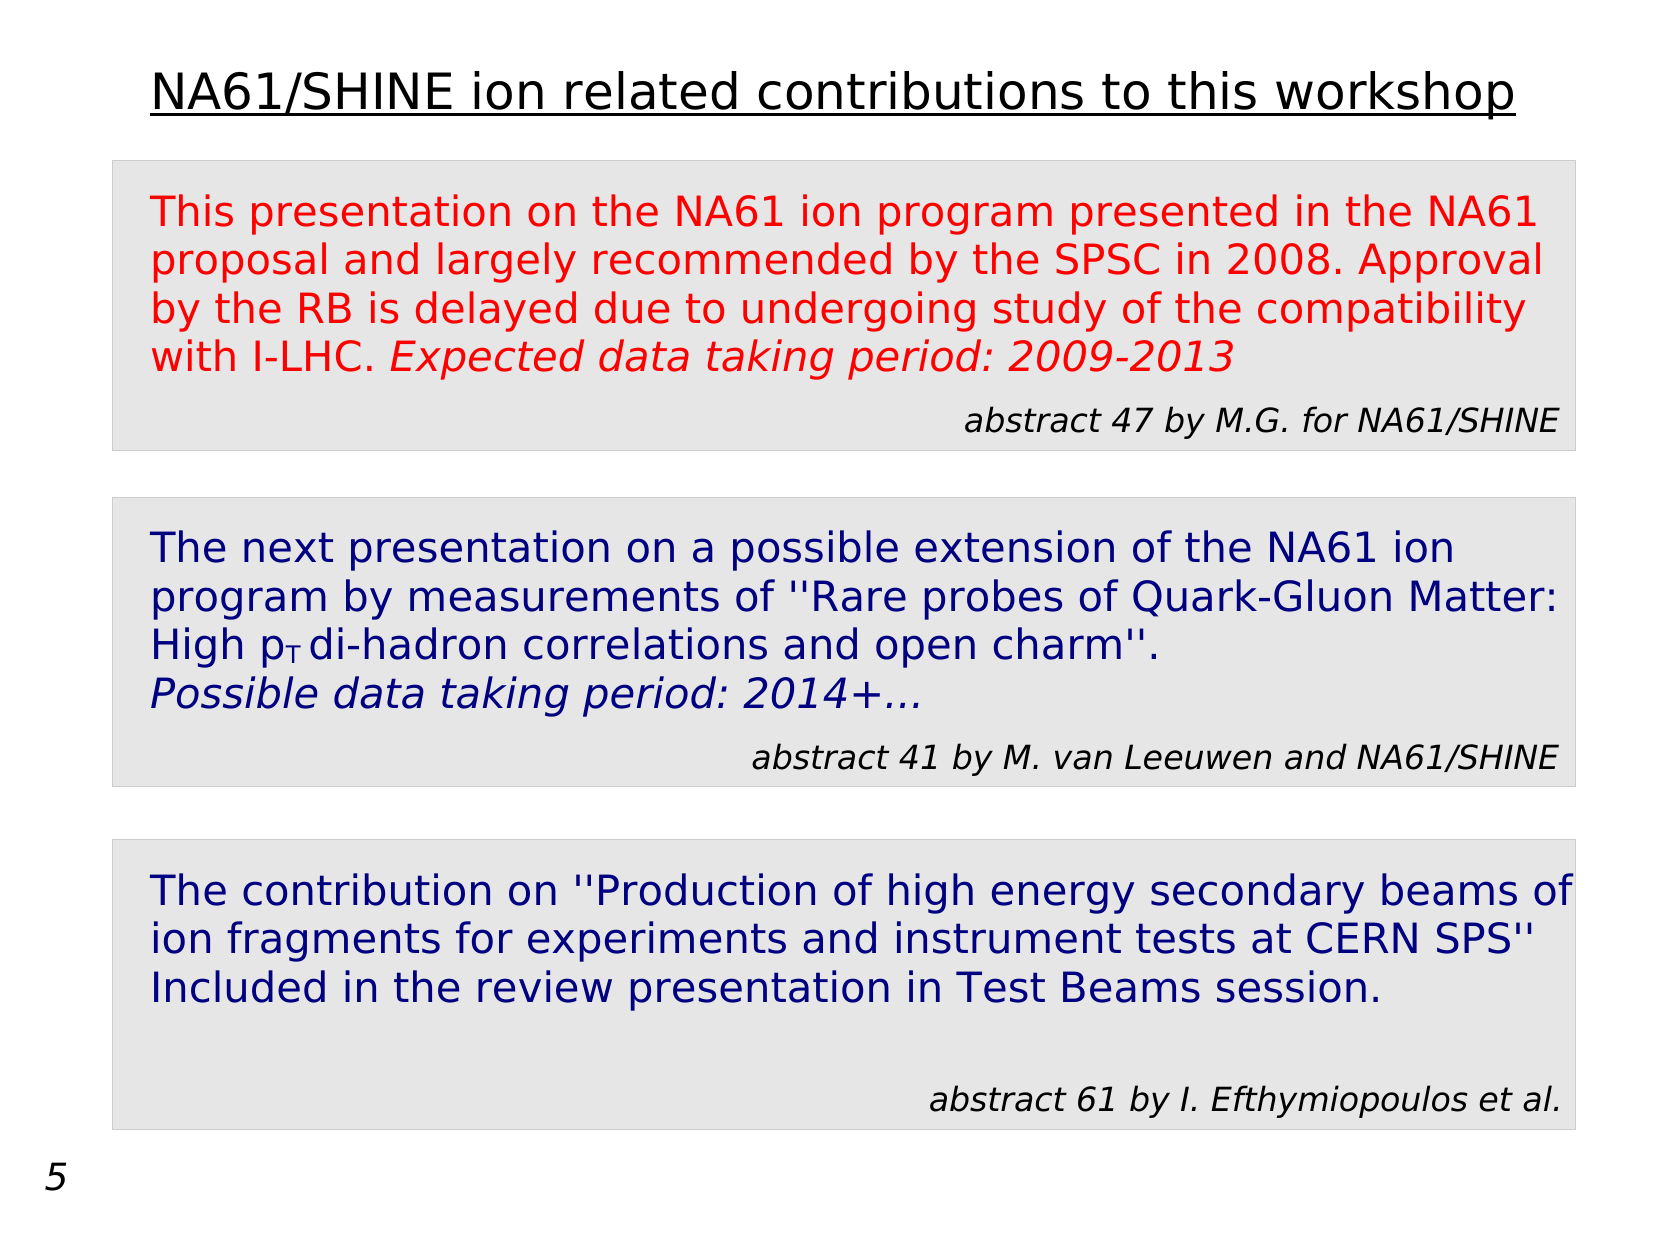

NA61/SHINE ion related contributions to this workshop
This presentation on the NA61 ion program presented in the NA61
proposal and largely recommended by the SPSC in 2008. Approval
by the RB is delayed due to undergoing study of the compatibility
with I-LHC. Expected data taking period: 2009-2013
abstract 47 by M.G. for NA61/SHINE
The next presentation on a possible extension of the NA61 ion
program by measurements of ''Rare probes of Quark-Gluon Matter:
High pT di-hadron correlations and open charm''.
Possible data taking period: 2014+...
abstract 41 by M. van Leeuwen and NA61/SHINE
The contribution on ''Production of high energy secondary beams of
ion fragments for experiments and instrument tests at CERN SPS''
Included in the review presentation in Test Beams session.
abstract 61 by I. Efthymiopoulos et al.